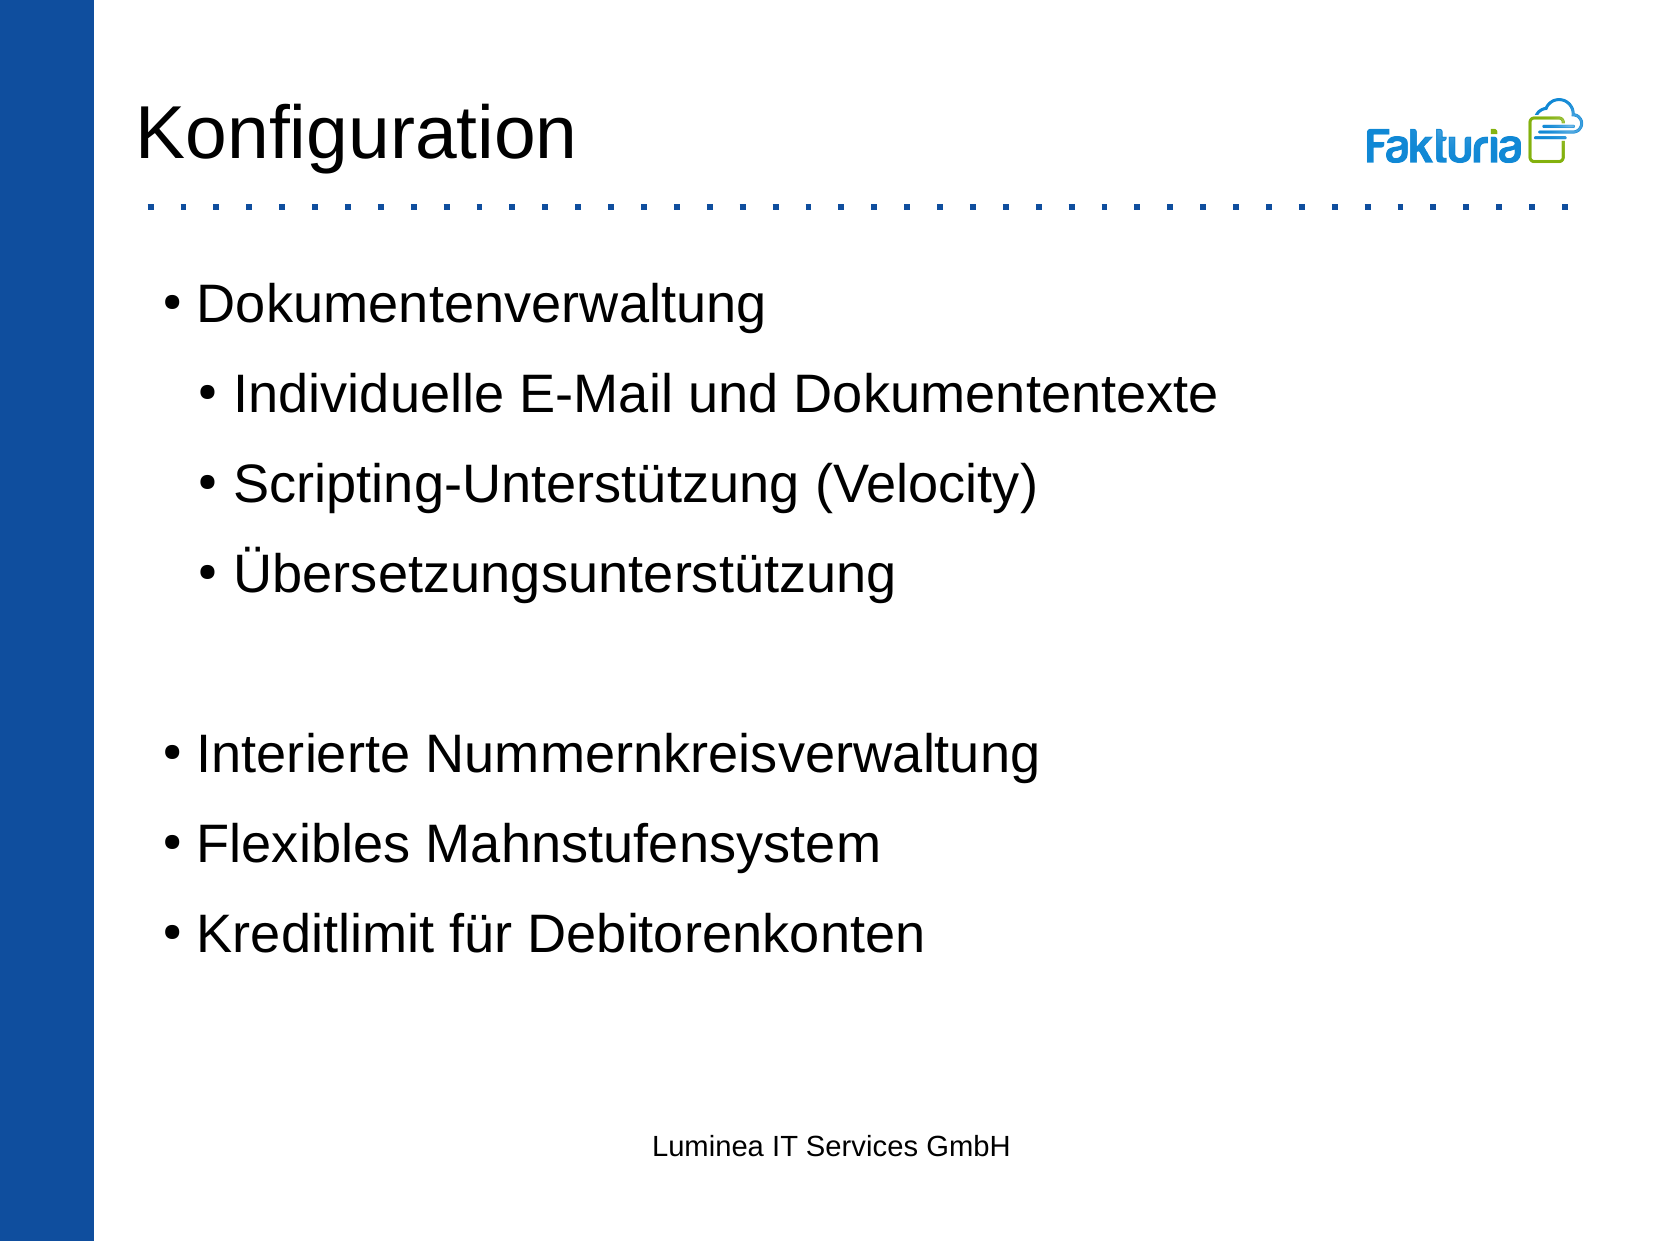

# Konfiguration
 Dokumentenverwaltung
Individuelle E-Mail und Dokumententexte
Scripting-Unterstützung (Velocity)
Übersetzungsunterstützung
 Interierte Nummernkreisverwaltung
 Flexibles Mahnstufensystem
 Kreditlimit für Debitorenkonten
 Luminea IT Services GmbH